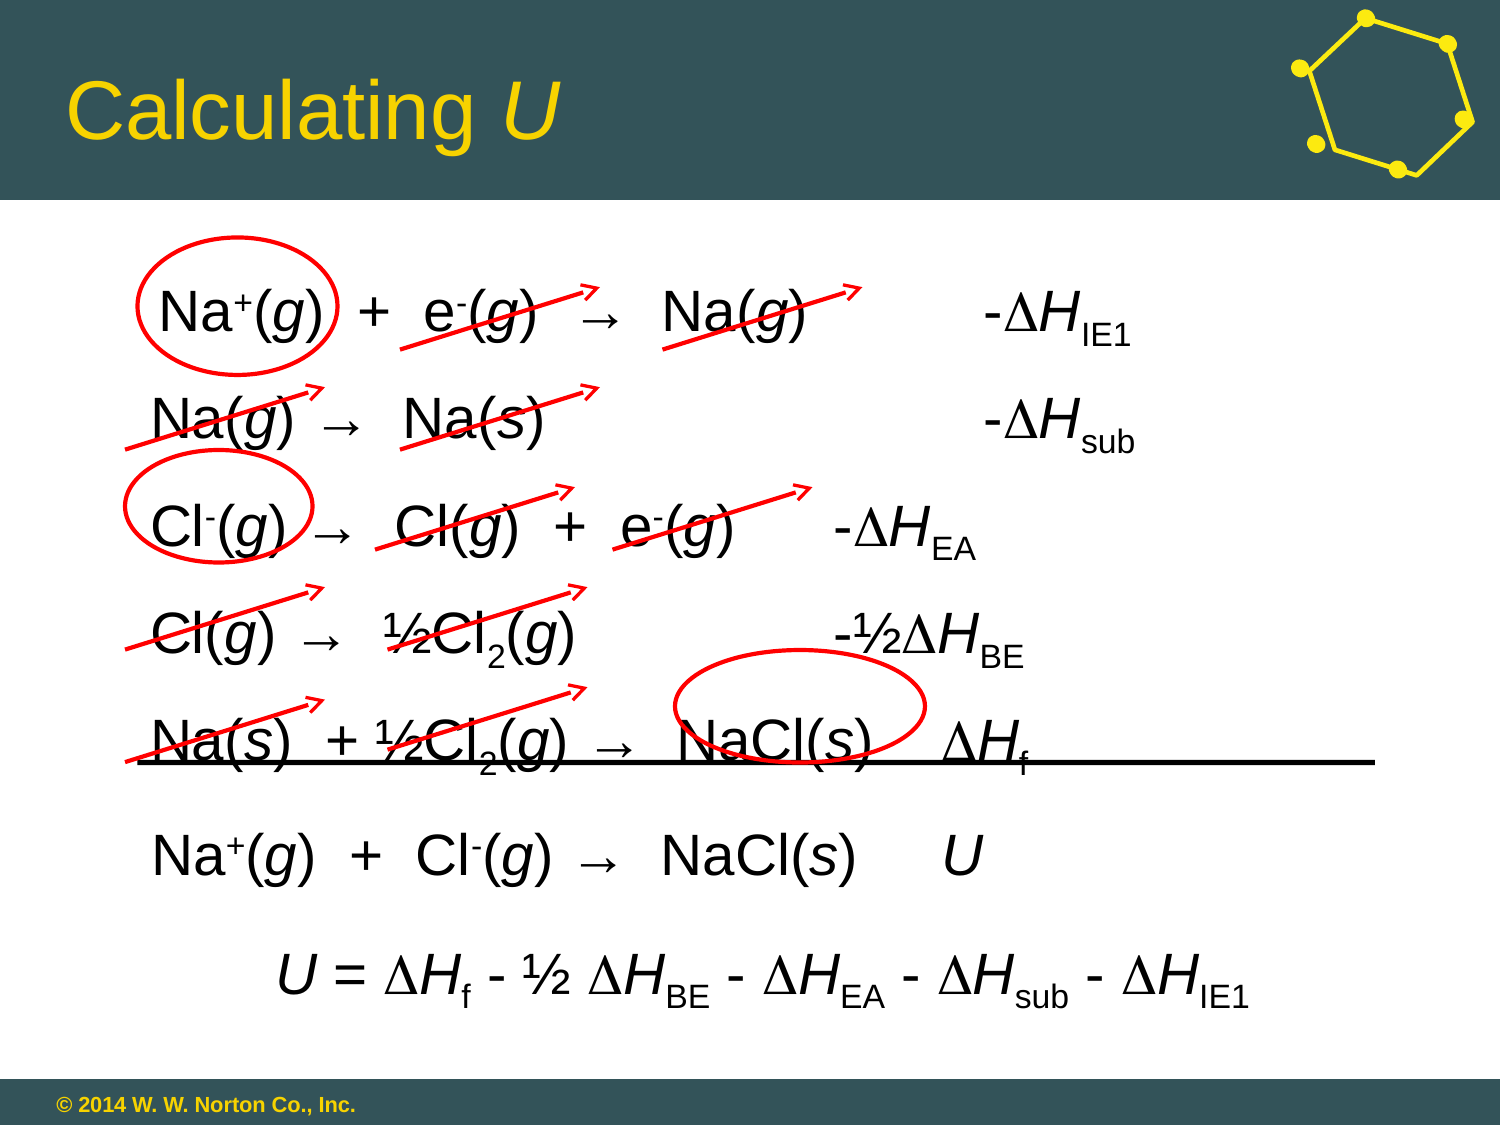

# Calculating U
	Na+(g) + e-(g) → Na(g) 	-HIE1
 Na(g) → Na(s)	 		-Hsub
 Cl-(g) → Cl(g) + e-(g)		-HEA
 Cl(g) → ½Cl2(g) 			-½HBE
 Na(s) + ½Cl2(g) → NaCl(s)	 Hf
 Na+(g) + Cl-(g) → NaCl(s)	 U
U = Hf - ½ HBE - HEA - Hsub - HIE1